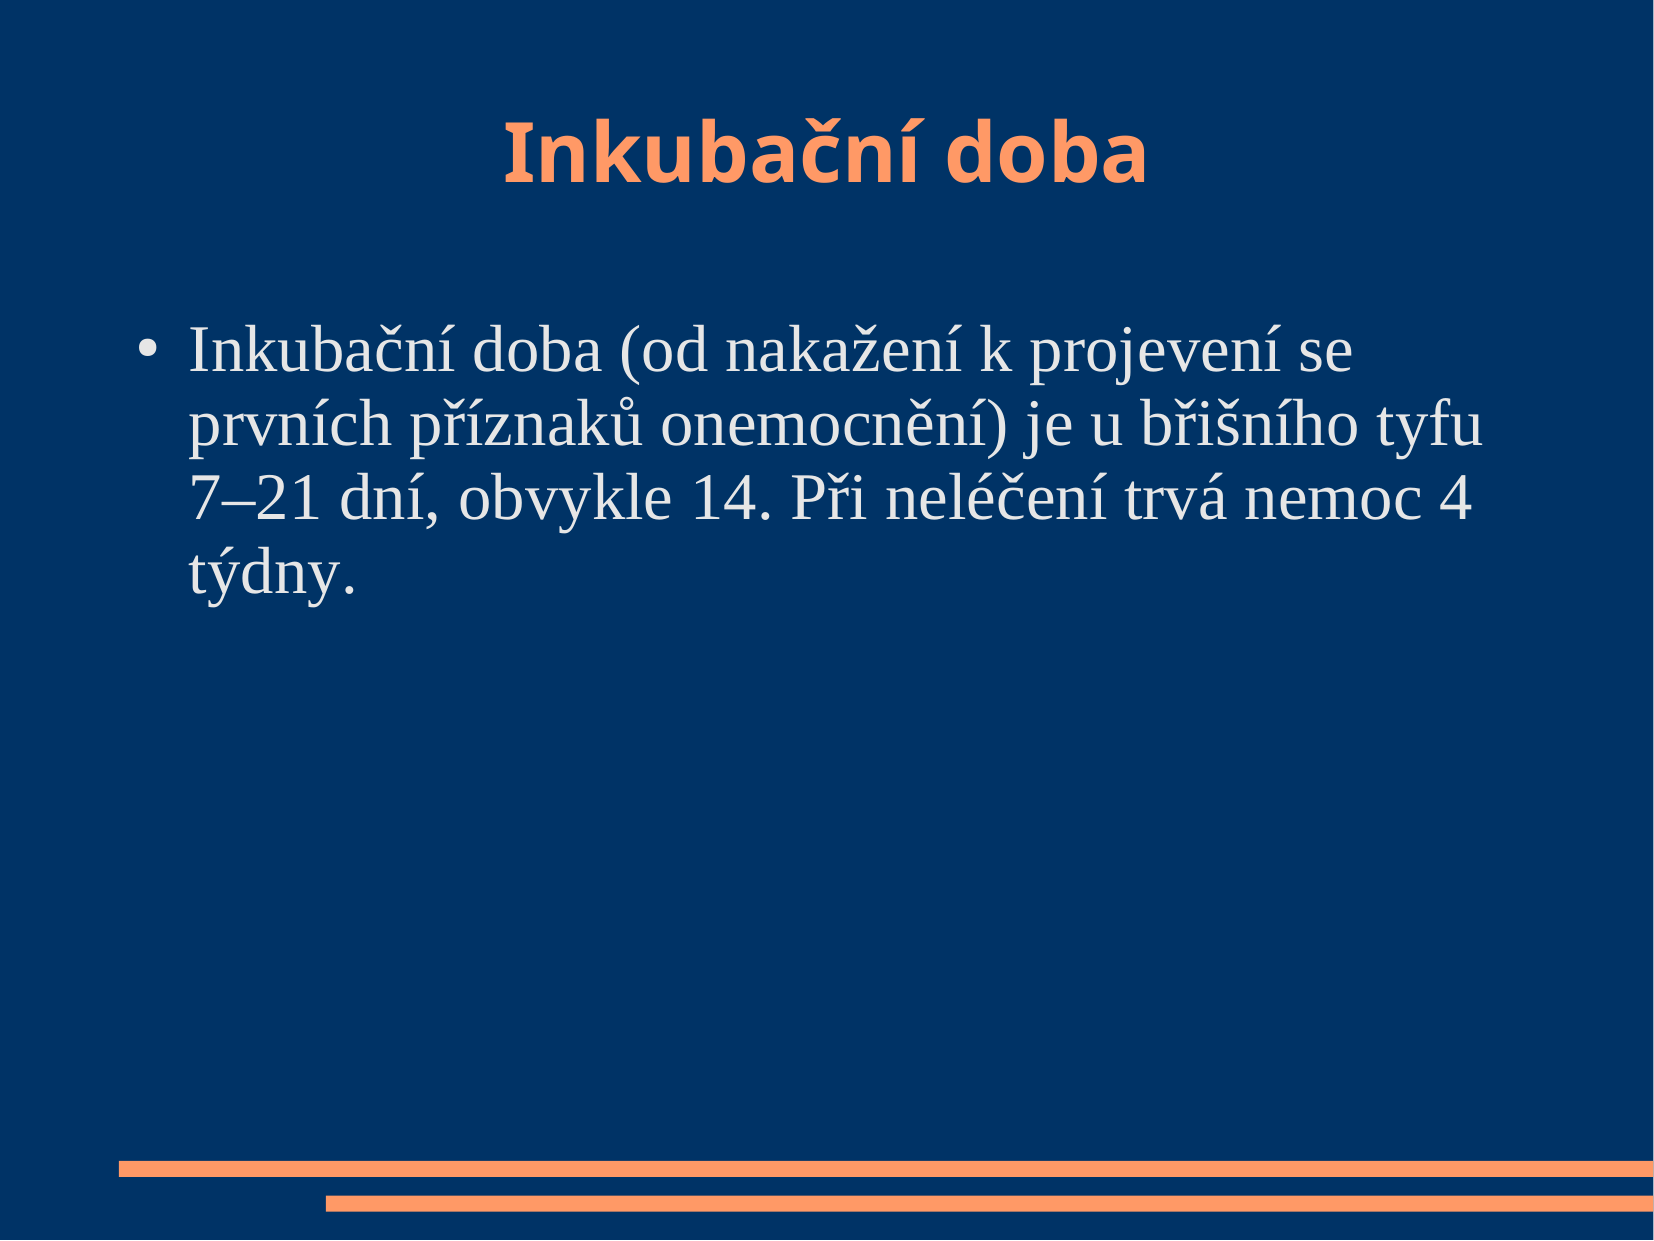

# Inkubační doba
Inkubační doba (od nakažení k projevení se prvních příznaků onemocnění) je u břišního tyfu 7–21 dní, obvykle 14. Při neléčení trvá nemoc 4 týdny.